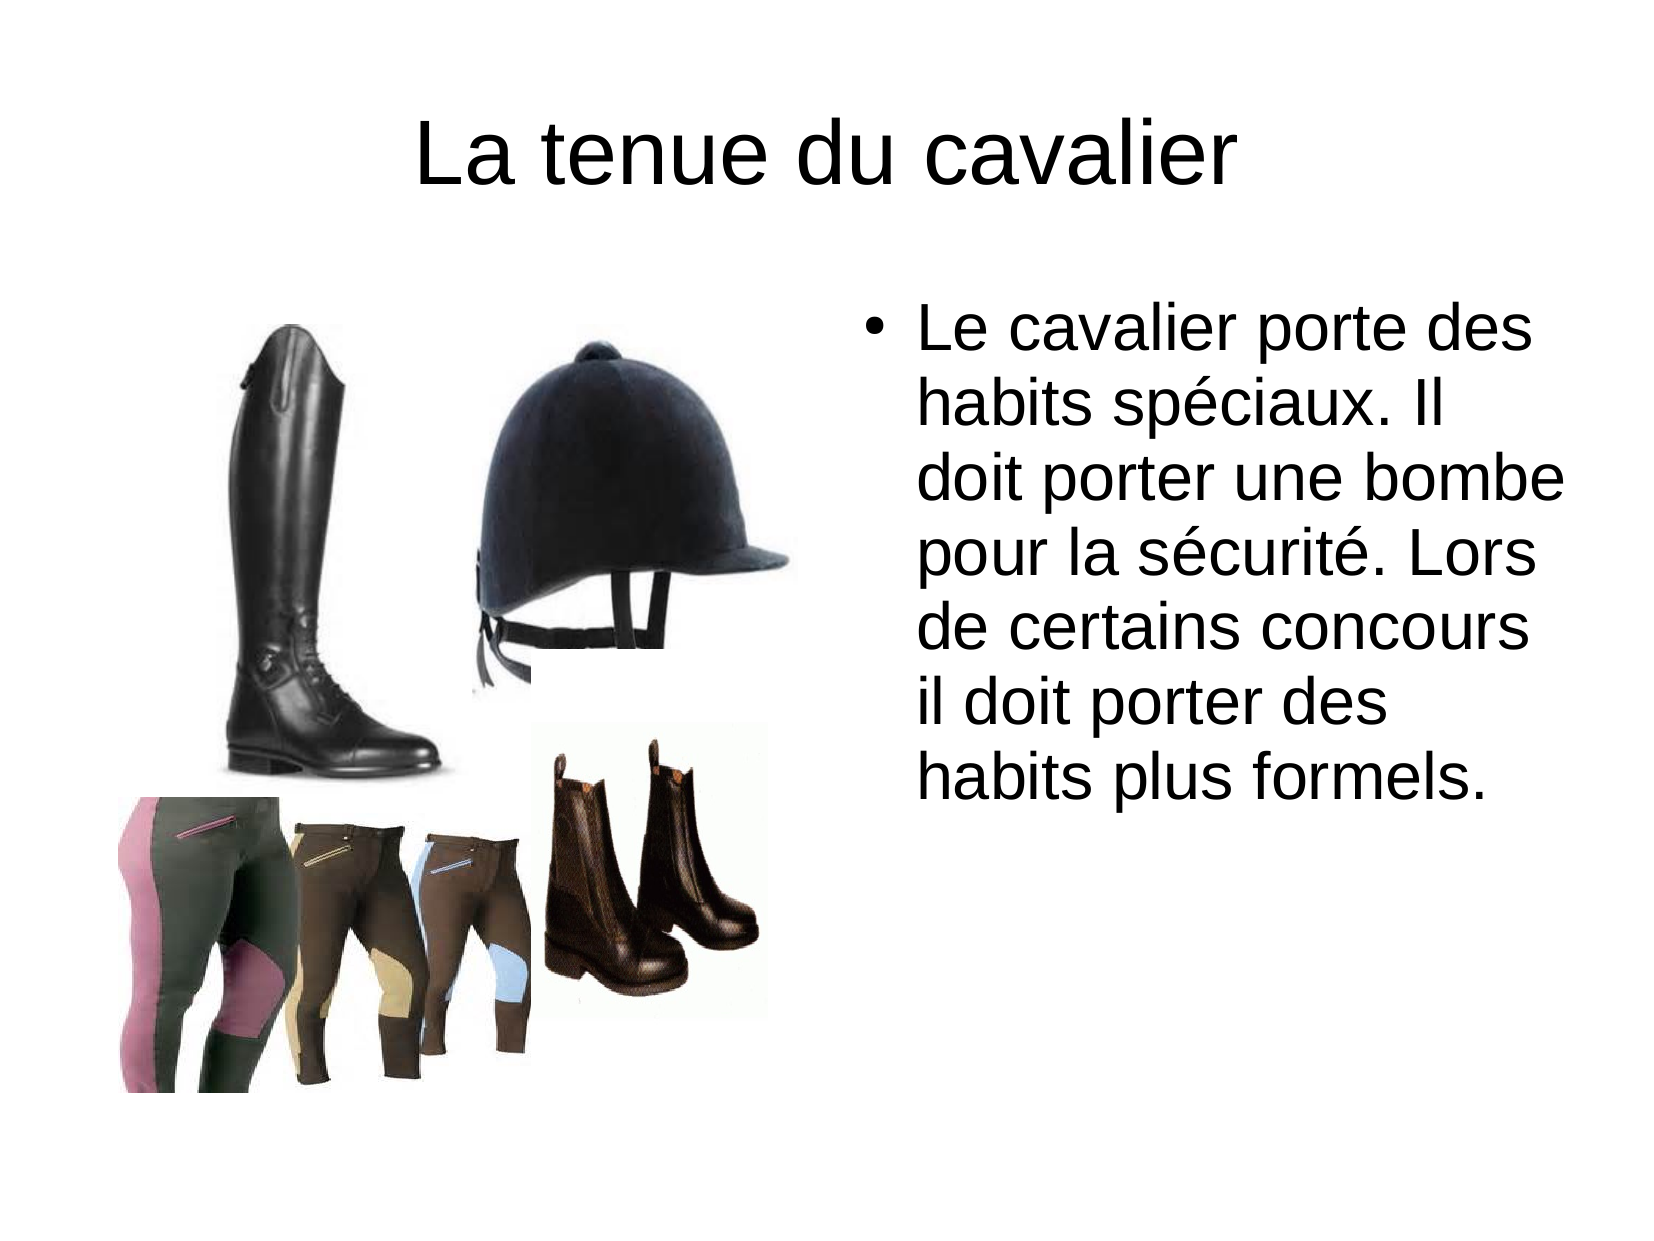

# La tenue du cavalier
Le cavalier porte des habits spéciaux. Il doit porter une bombe pour la sécurité. Lors de certains concours il doit porter des habits plus formels.